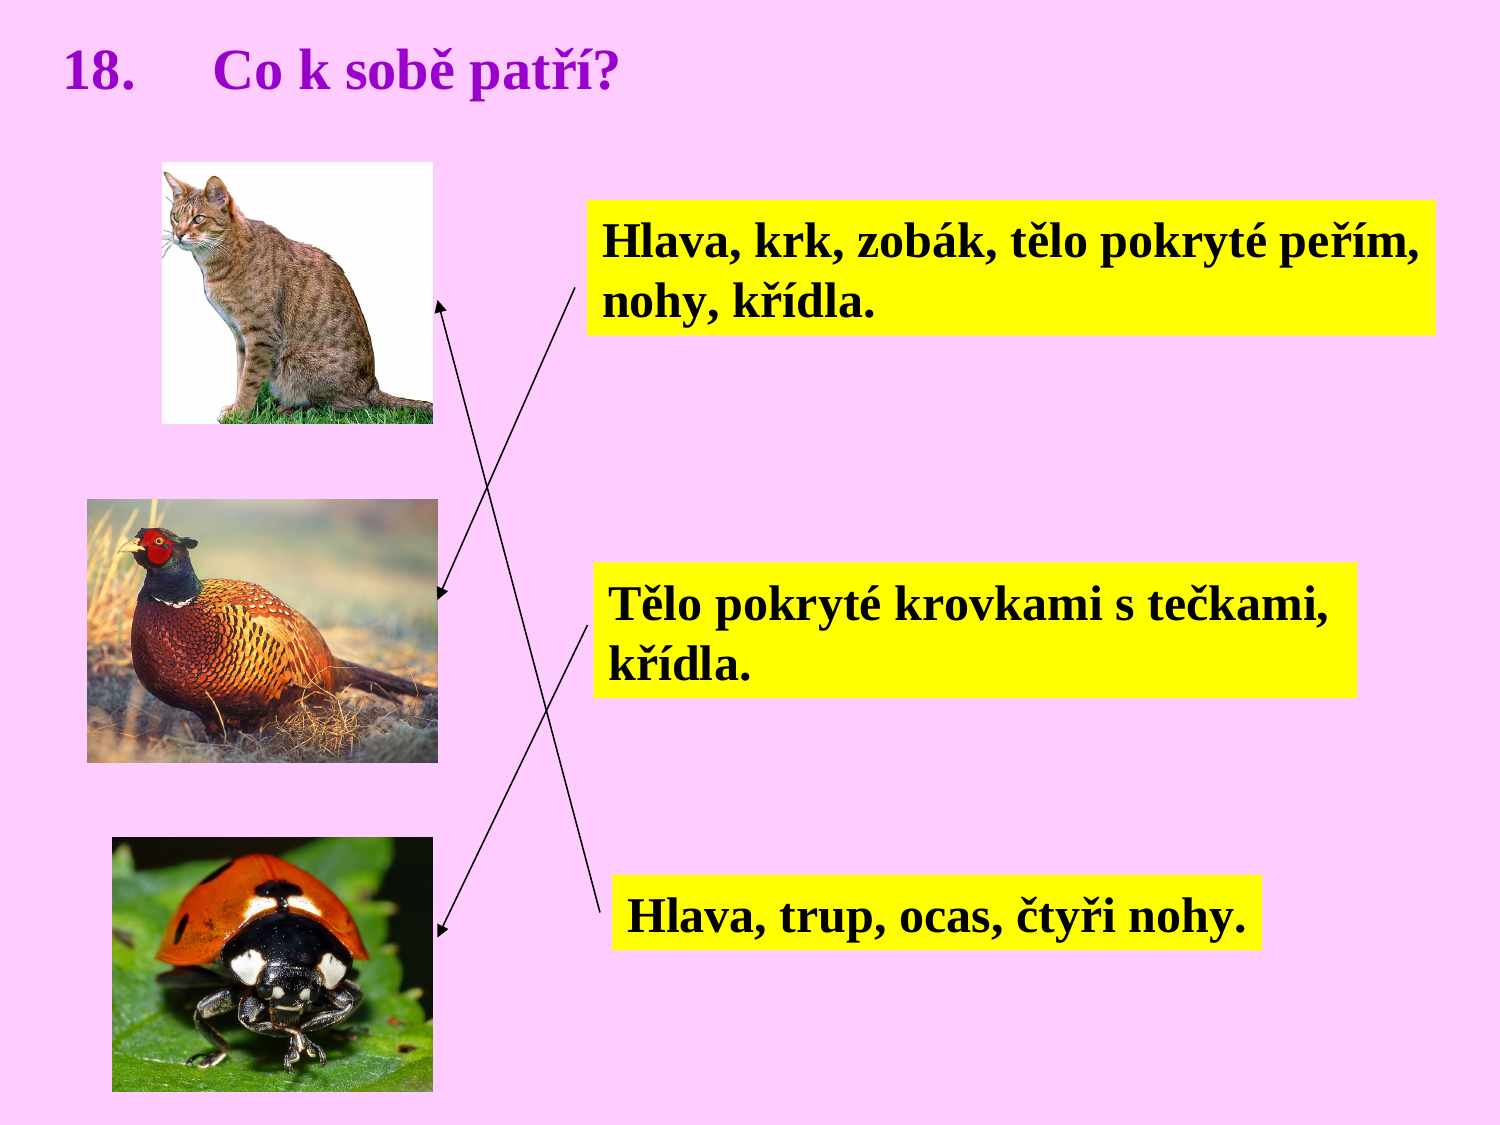

18.	Co k sobě patří?
Hlava, krk, zobák, tělo pokryté peřím,
nohy, křídla.
Tělo pokryté krovkami s tečkami,
křídla.
Hlava, trup, ocas, čtyři nohy.